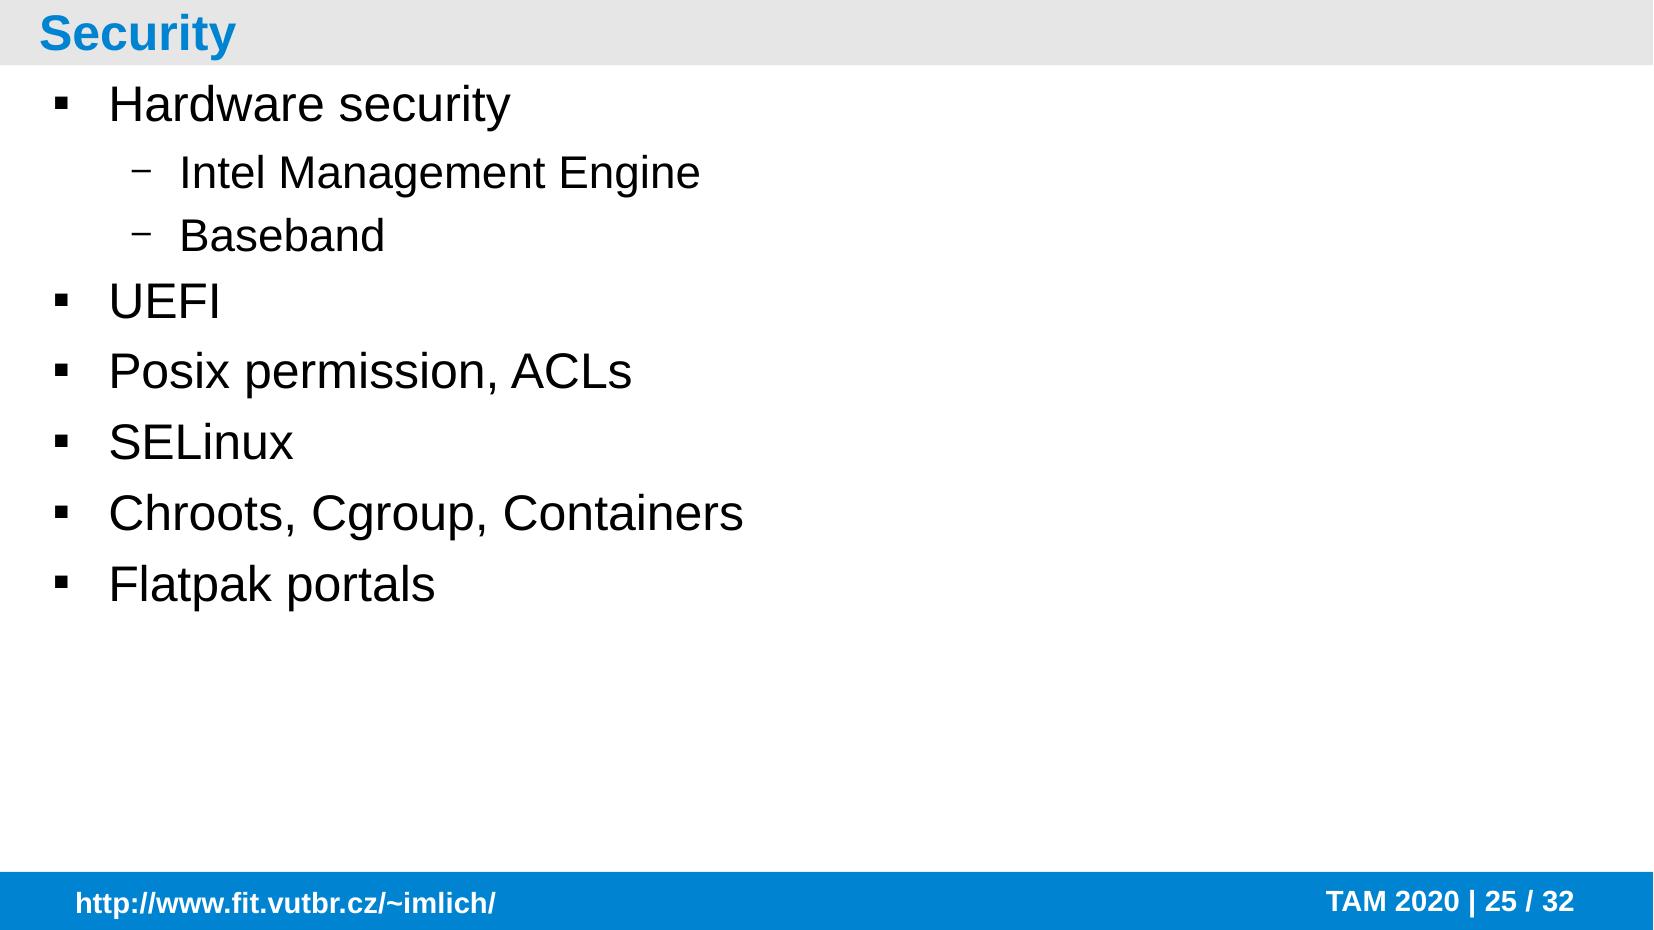

# Security
Hardware security
Intel Management Engine
Baseband
UEFI
Posix permission, ACLs
SELinux
Chroots, Cgroup, Containers
Flatpak portals